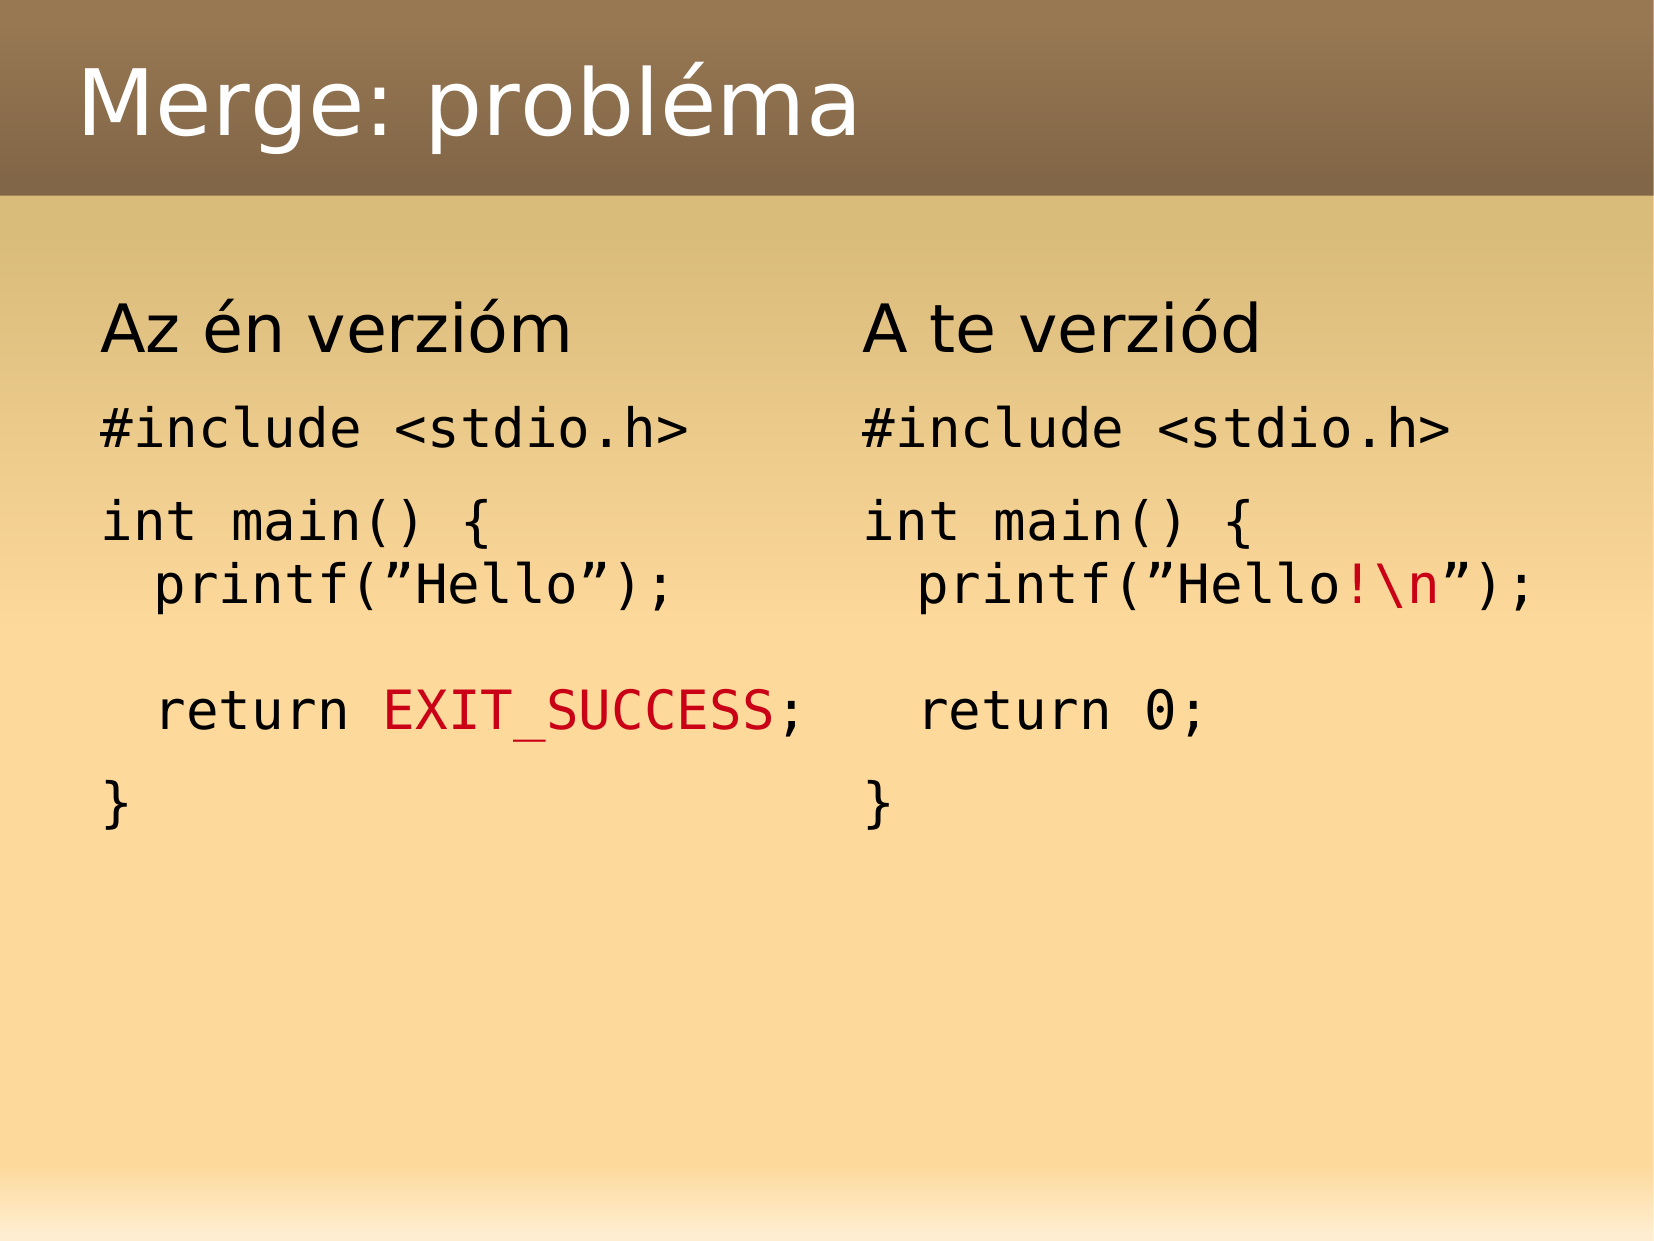

# Merge: probléma
Az én verzióm
#include <stdio.h>
int main() {
printf(”Hello”);
return EXIT_SUCCESS;
}
A te verziód
#include <stdio.h>
int main() {
printf(”Hello!\n”);
return 0;
}